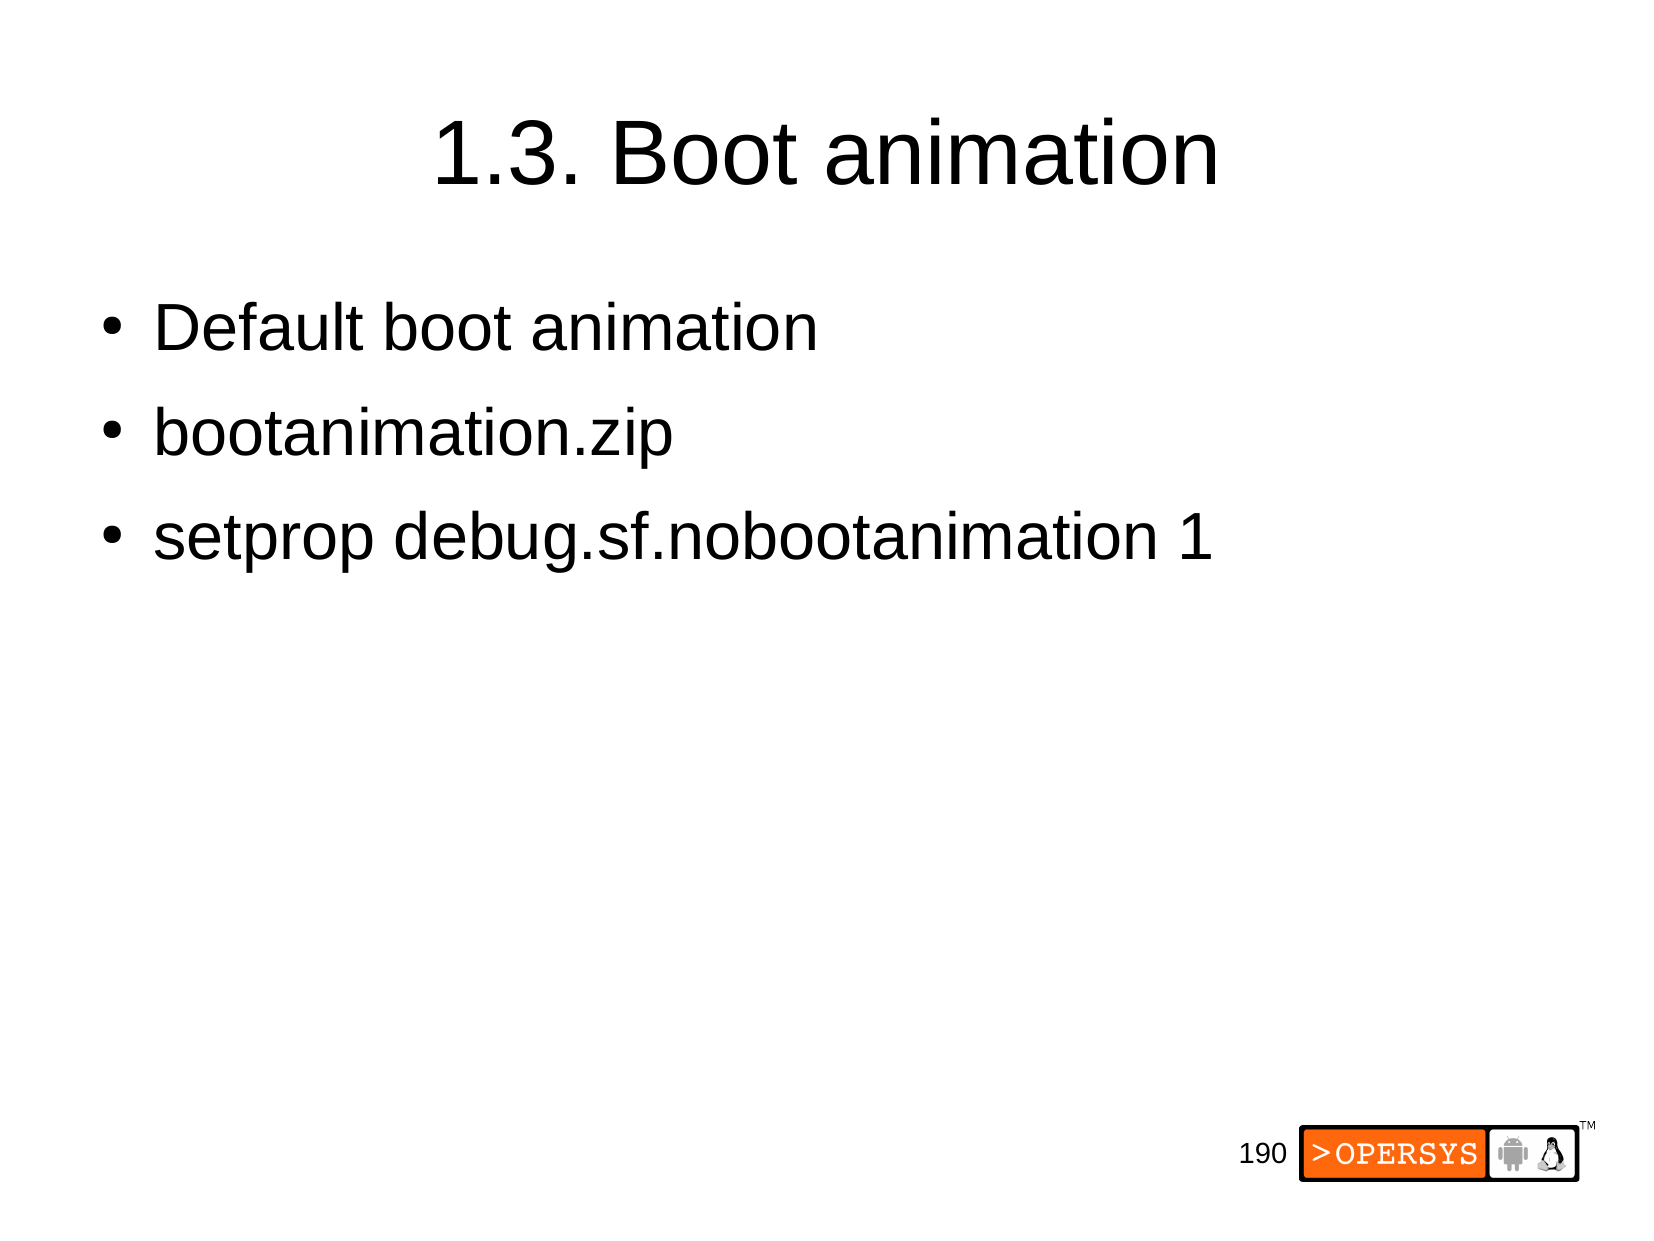

# 1.3. Boot animation
Default boot animation
bootanimation.zip
setprop debug.sf.nobootanimation 1